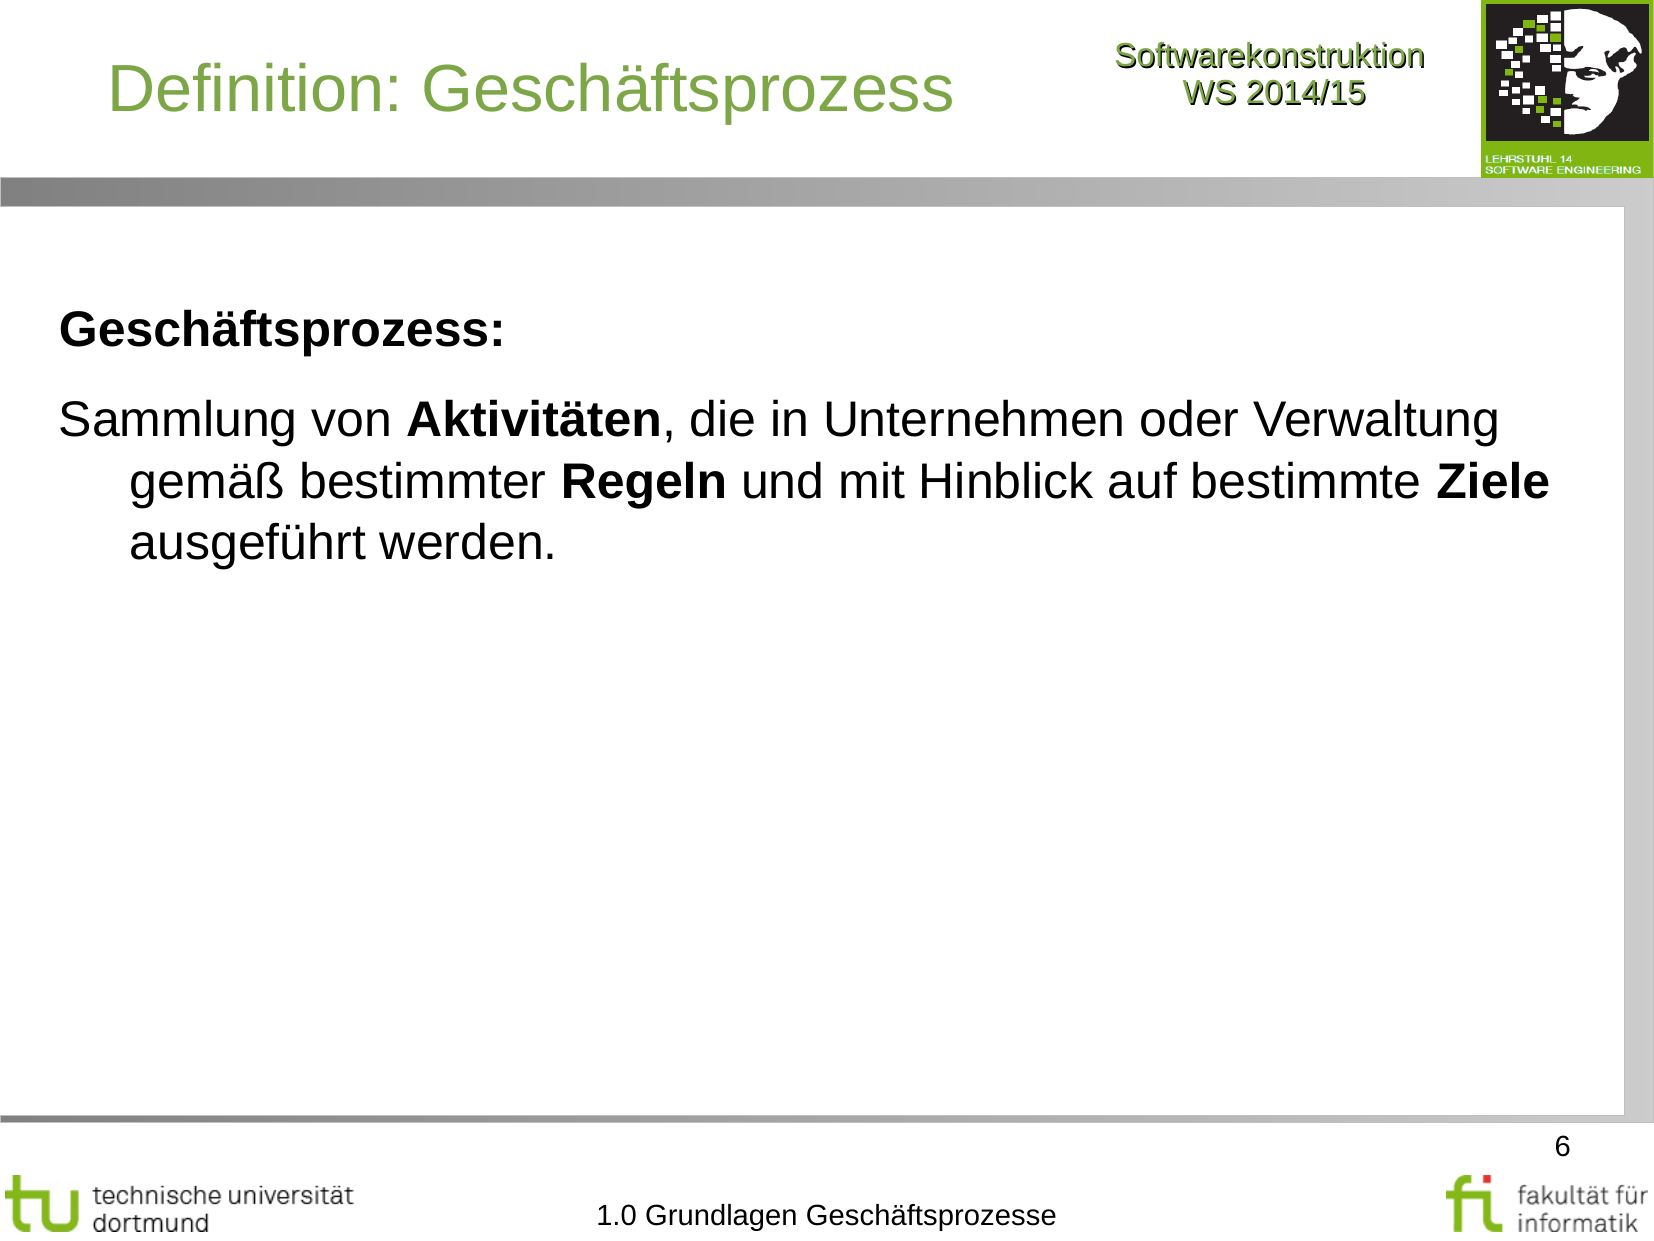

# Definition: Geschäftsprozess
Geschäftsprozess:
Sammlung von Aktivitäten, die in Unternehmen oder Verwaltung gemäß bestimmter Regeln und mit Hinblick auf bestimmte Ziele ausgeführt werden.
6
1.0 Grundlagen Geschäftsprozesse